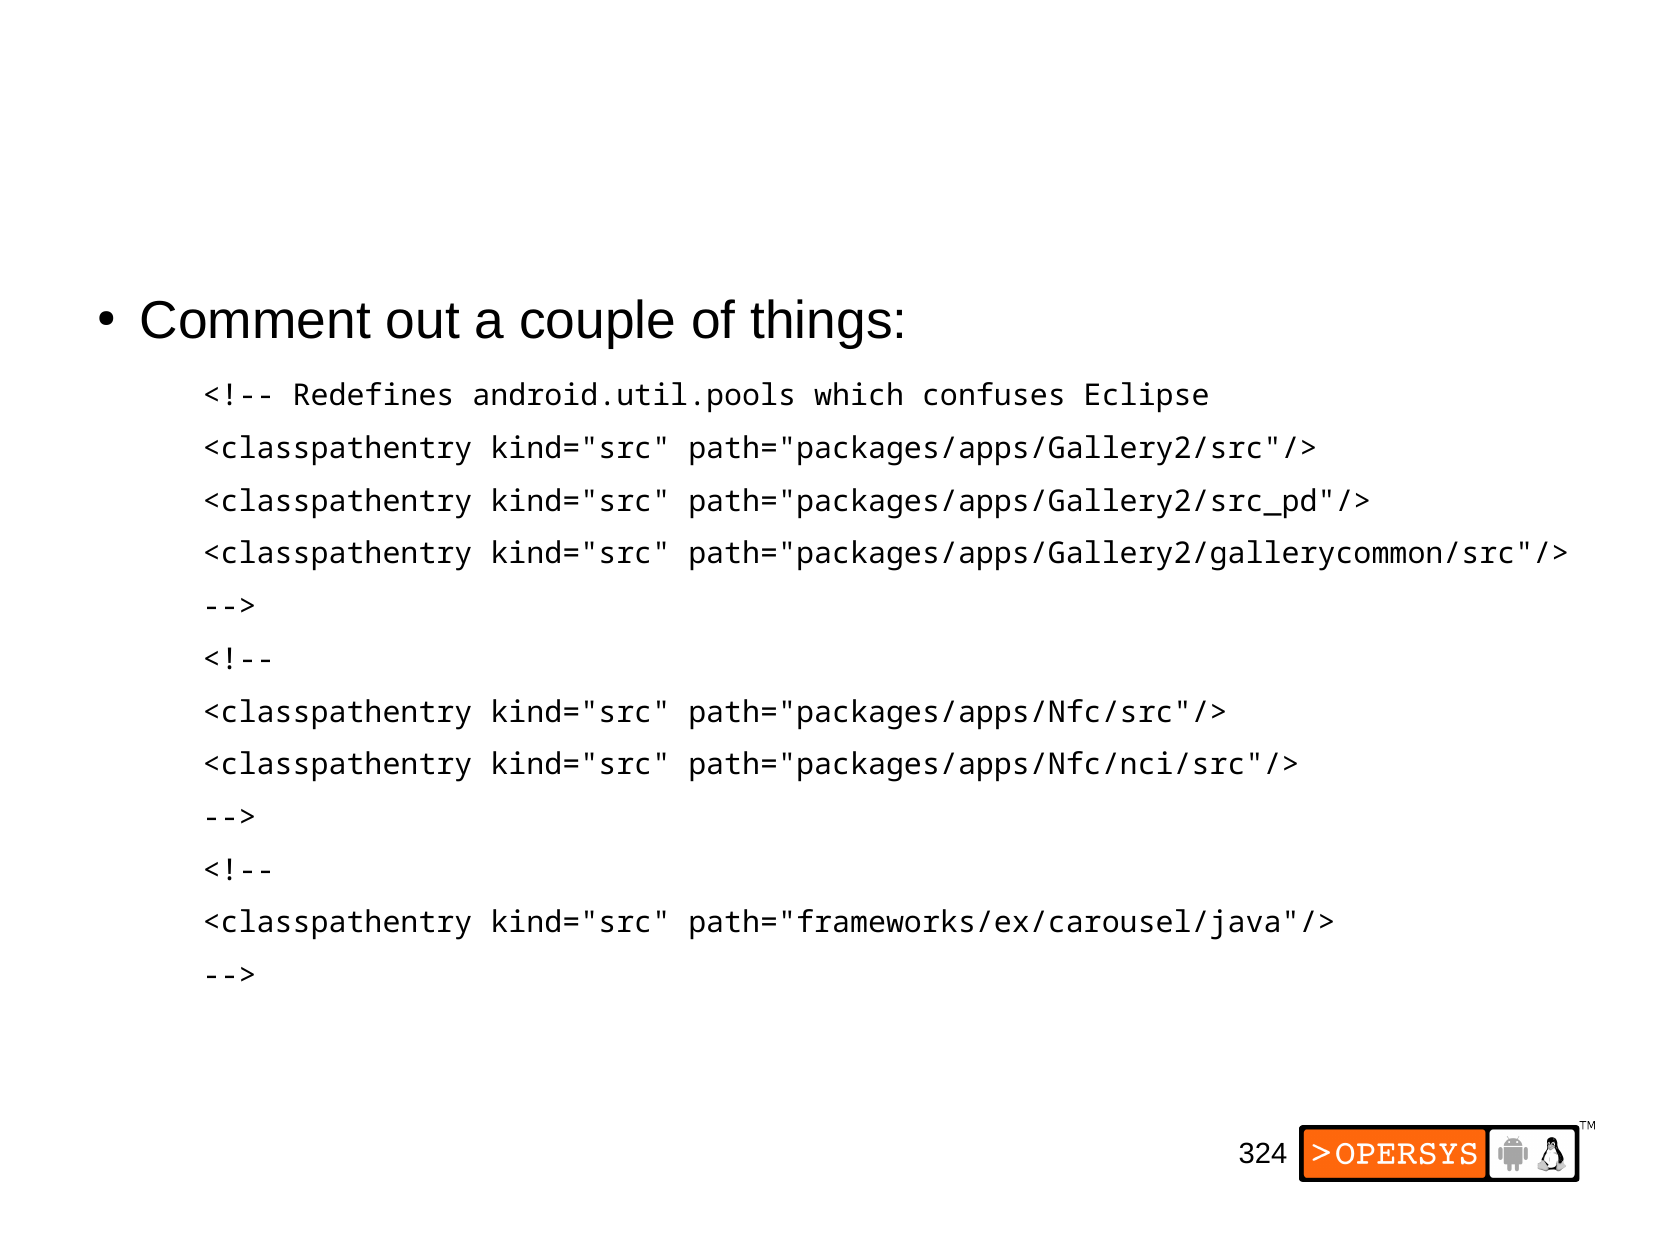

# Comment out a couple of things:
<!-- Redefines android.util.pools which confuses Eclipse
<classpathentry kind="src" path="packages/apps/Gallery2/src"/>
<classpathentry kind="src" path="packages/apps/Gallery2/src_pd"/>
<classpathentry kind="src" path="packages/apps/Gallery2/gallerycommon/src"/>
-->
<!--
<classpathentry kind="src" path="packages/apps/Nfc/src"/>
<classpathentry kind="src" path="packages/apps/Nfc/nci/src"/>
-->
<!--
<classpathentry kind="src" path="frameworks/ex/carousel/java"/>
-->